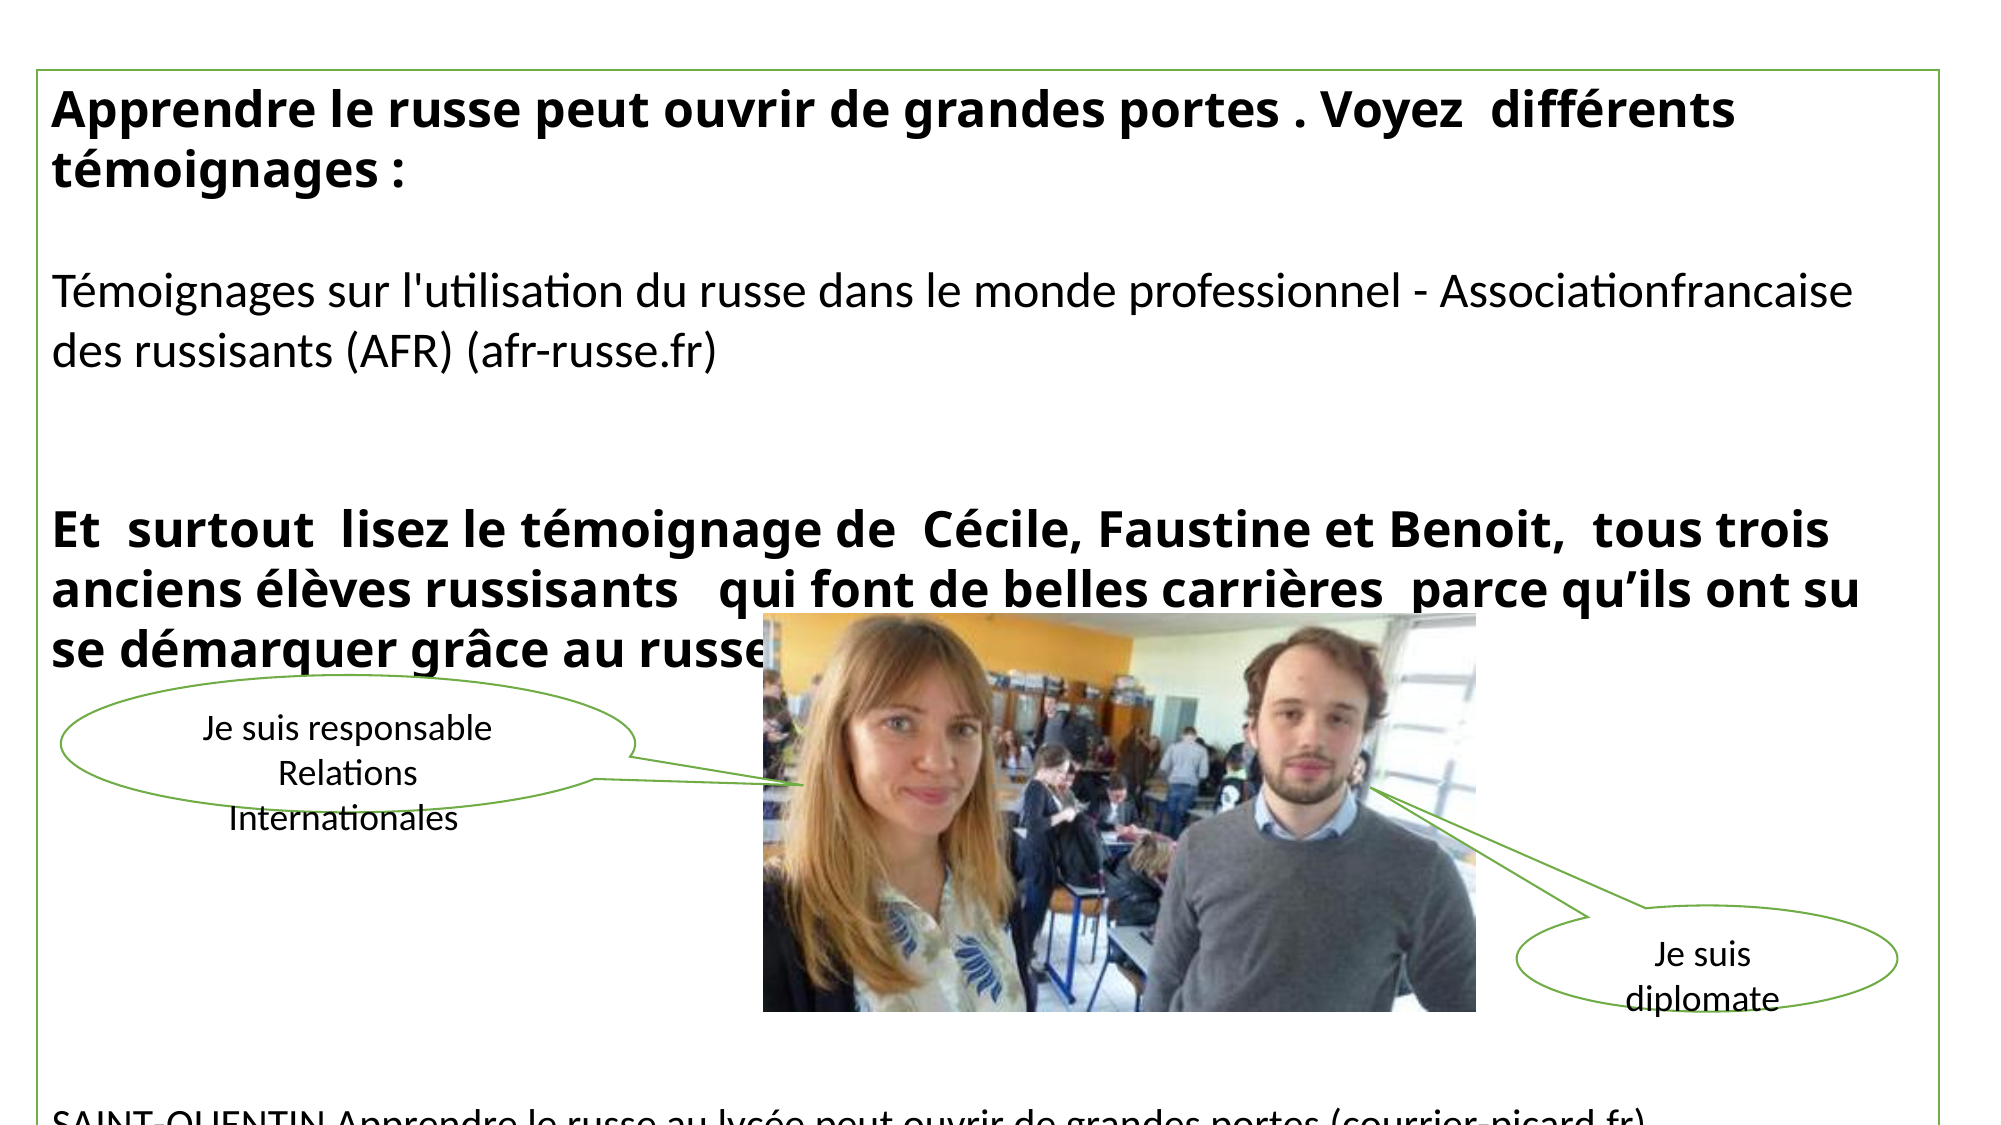

Apprendre le russe peut ouvrir de grandes portes . Voyez différents témoignages :
Témoignages sur l'utilisation du russe dans le monde professionnel - Associationfrancaisedes russisants (AFR) (afr-russe.fr)
Et surtout lisez le témoignage de Cécile, Faustine et Benoit, tous trois anciens élèves russisants qui font de belles carrières parce qu’ils ont su se démarquer grâce au russe appris au lycée La Ramée :
SAINT-QUENTIN Apprendre le russe au lycée peut ouvrir de grandes portes (courrier-picard.fr)
Je suis responsable Relations Internationales
Je suis diplomate